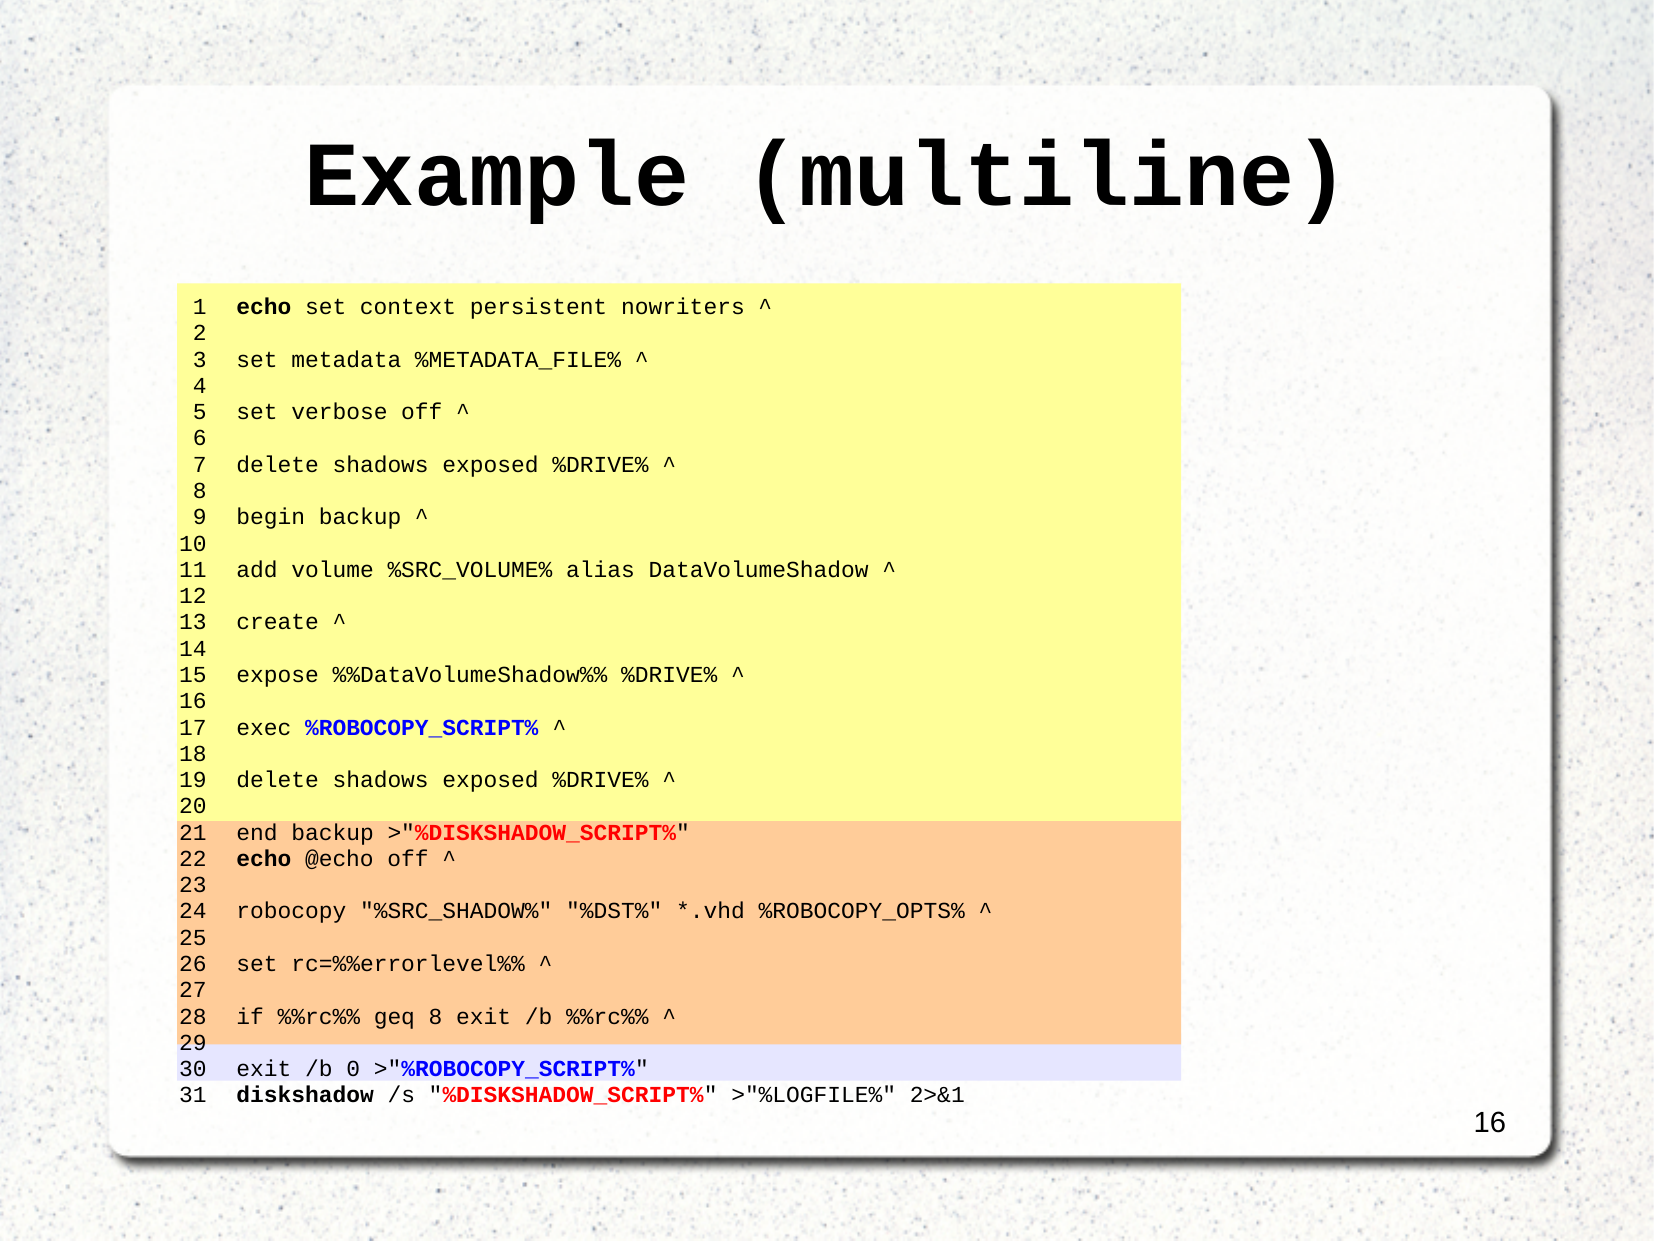

# Example (multiline)
	1	echo set context persistent nowriters ^
	2
	3	set metadata %METADATA_FILE% ^
	4
	5	set verbose off ^
	6
	7	delete shadows exposed %DRIVE% ^
	8
	9	begin backup ^
	10
	11	add volume %SRC_VOLUME% alias DataVolumeShadow ^
	12
	13	create ^
	14
	15	expose %%DataVolumeShadow%% %DRIVE% ^
	16
	17	exec %ROBOCOPY_SCRIPT% ^
	18
	19	delete shadows exposed %DRIVE% ^
	20
	21	end backup >"%DISKSHADOW_SCRIPT%"
	22	echo @echo off ^
	23
	24	robocopy "%SRC_SHADOW%" "%DST%" *.vhd %ROBOCOPY_OPTS% ^
	25
	26	set rc=%%errorlevel%% ^
	27
	28	if %%rc%% geq 8 exit /b %%rc%% ^
	29
	30	exit /b 0 >"%ROBOCOPY_SCRIPT%"
	31	diskshadow /s "%DISKSHADOW_SCRIPT%" >"%LOGFILE%" 2>&1
16